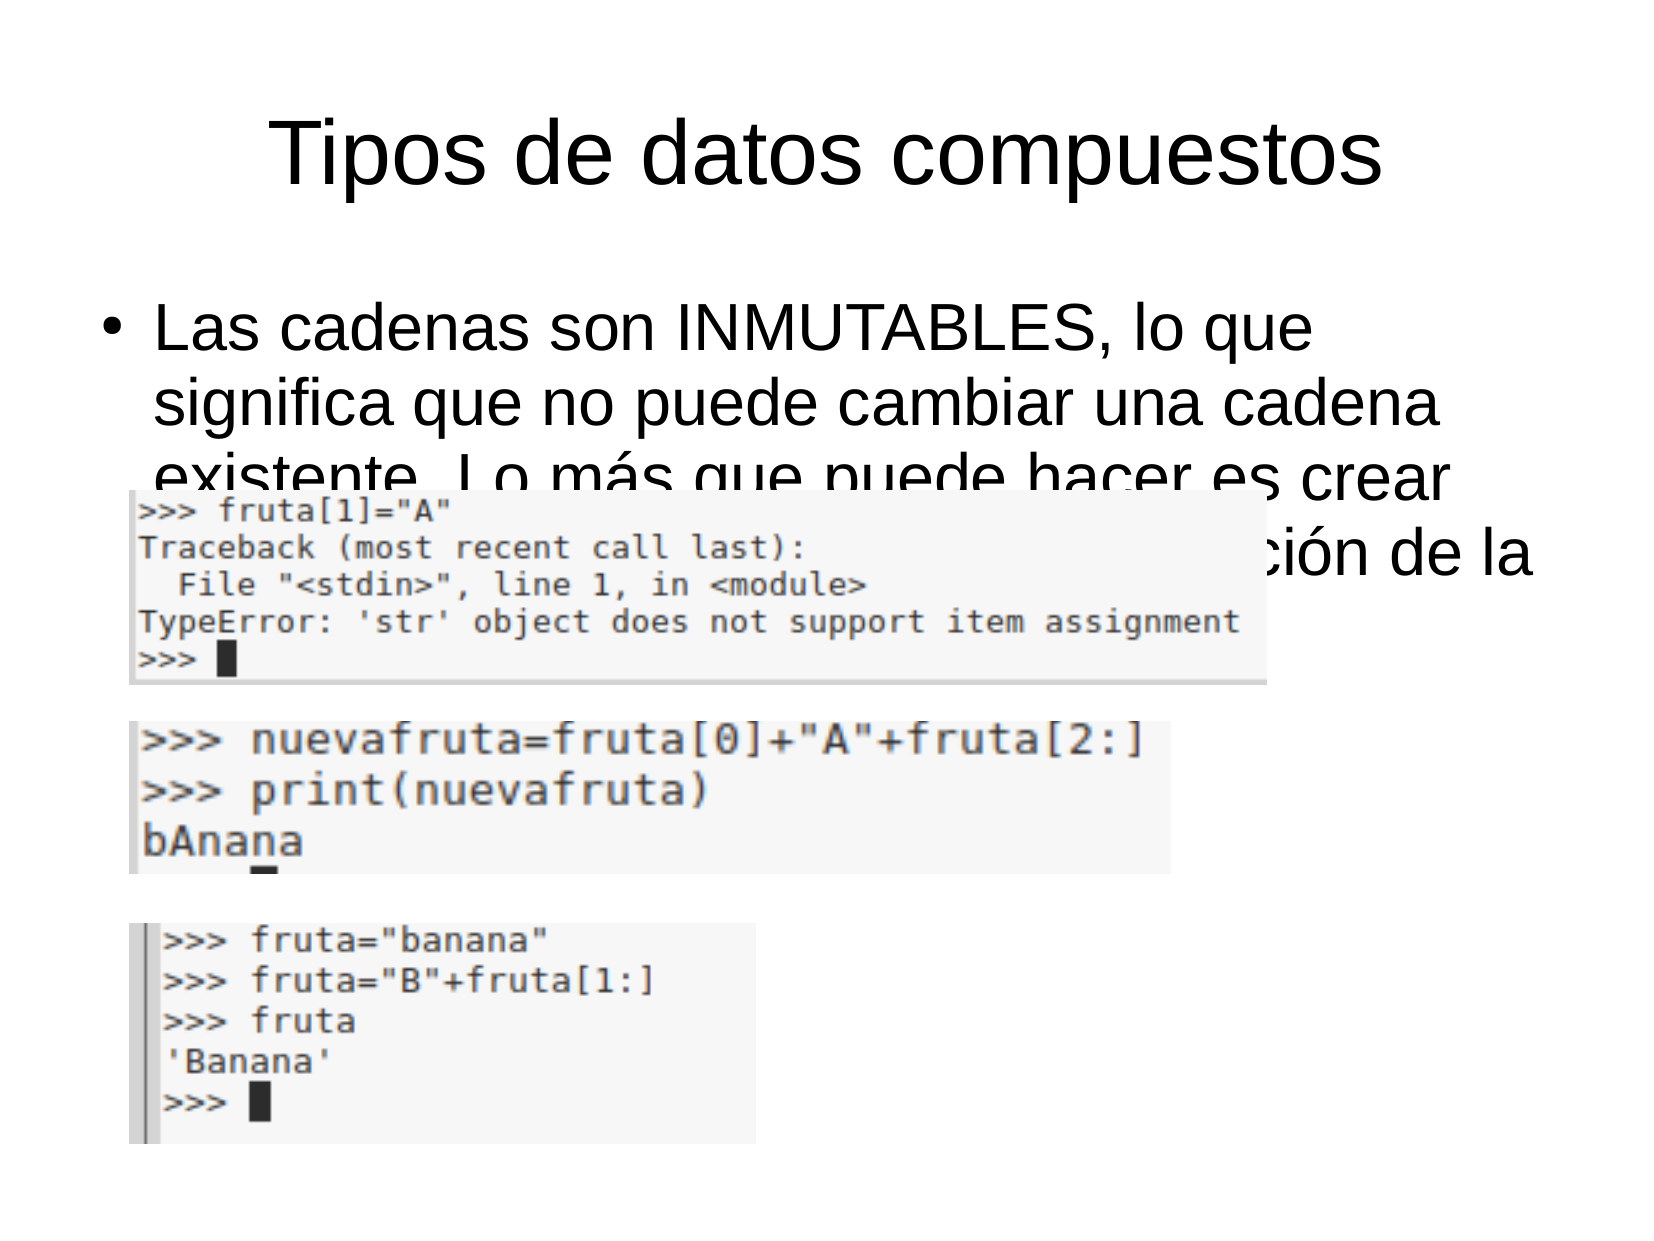

# Tipos de datos compuestos
Las cadenas son INMUTABLES, lo que significa que no puede cambiar una cadena existente. Lo más que puede hacer es crear una nueva cadena que sea una variación de la original: